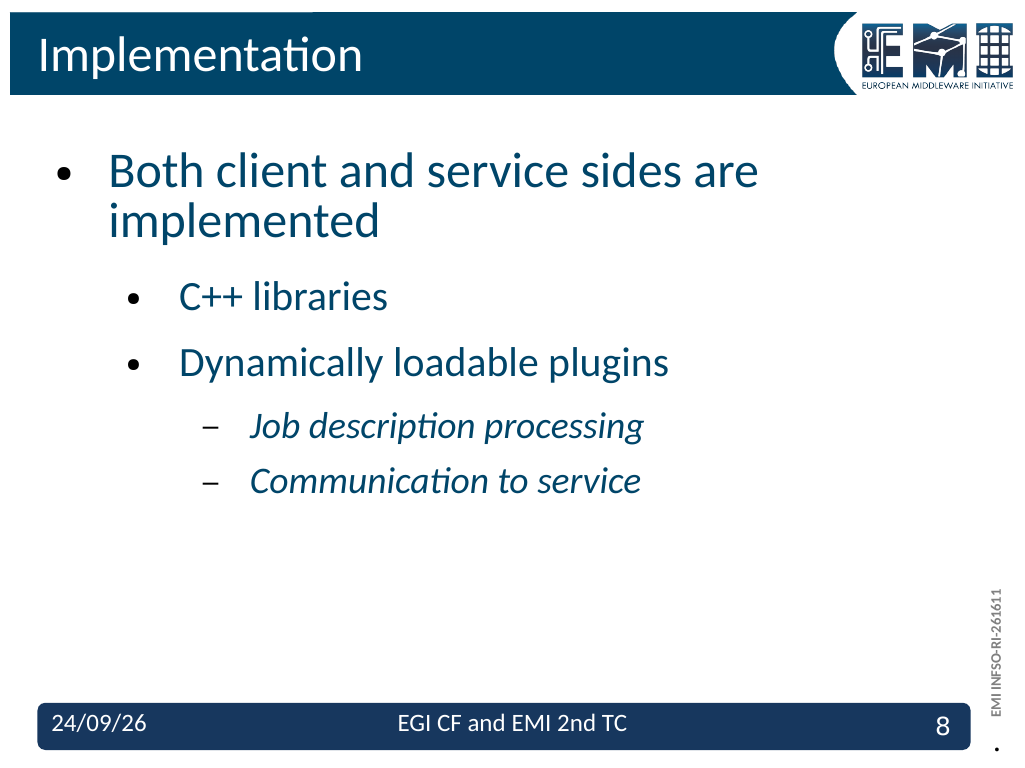

# Implementation
Both client and service sides are implemented
C++ libraries
Dynamically loadable plugins
Job description processing
Communication to service
EGI CF and EMI 2nd TC
8